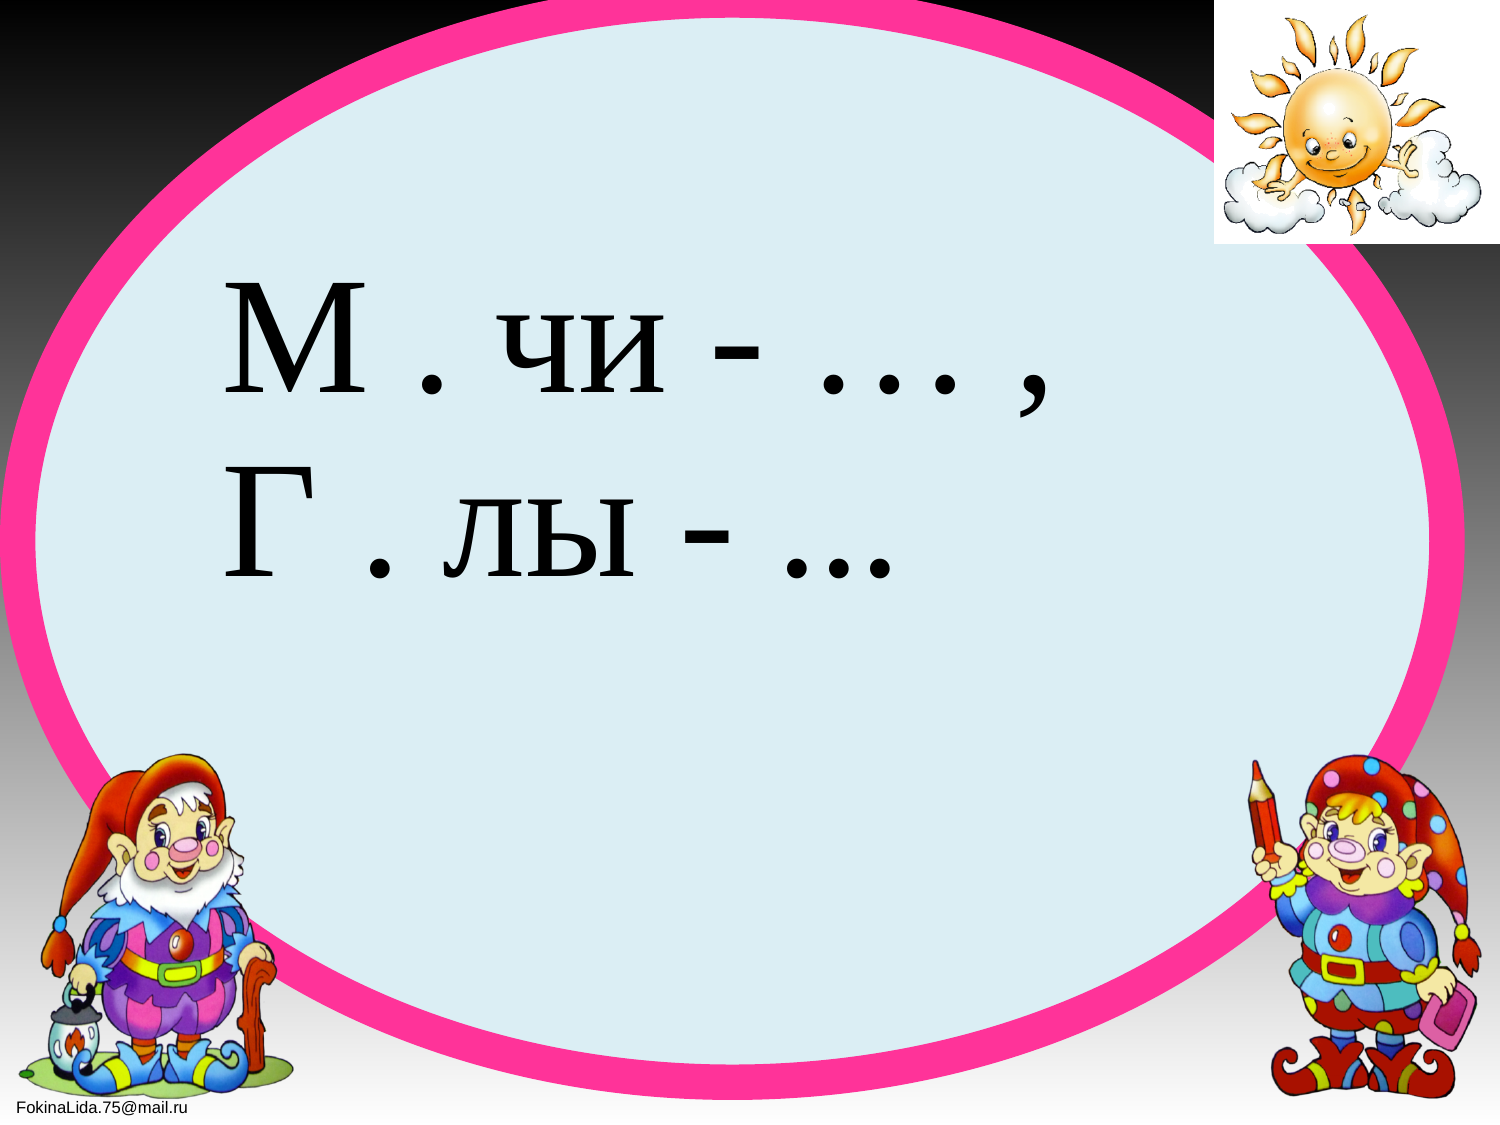

М . чи - … ,
Г . лы - ...